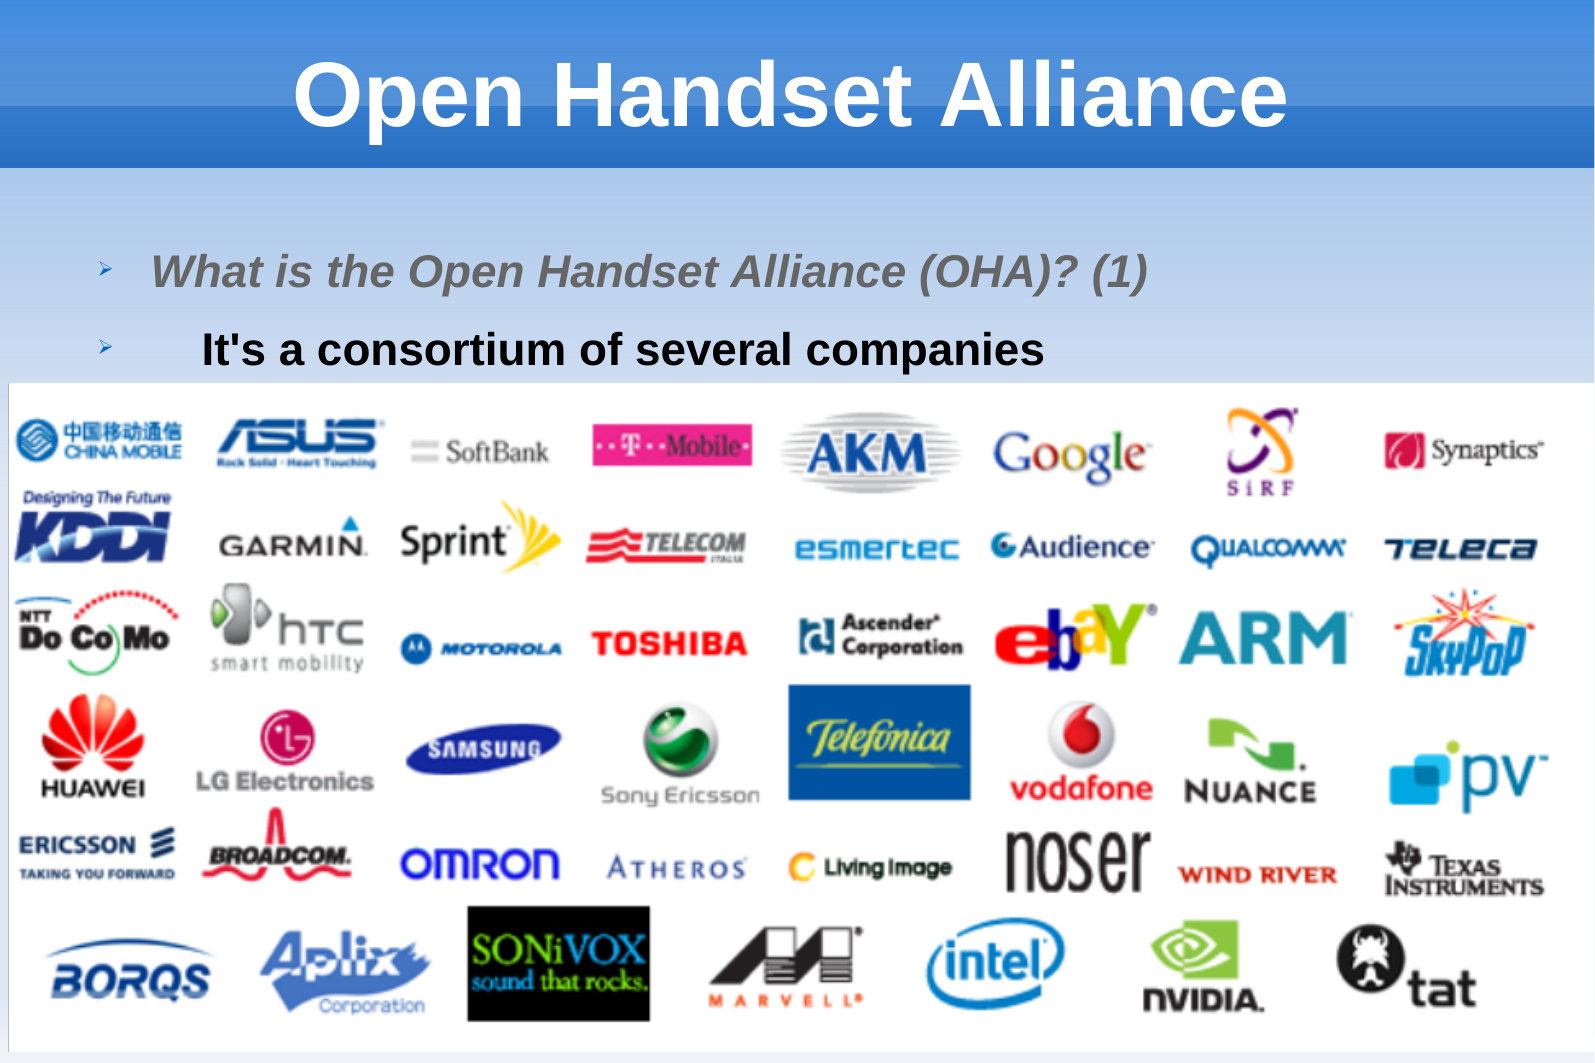

# Open Handset Alliance
What is the Open Handset Alliance (OHA)? (1)
 It's a consortium of several companies